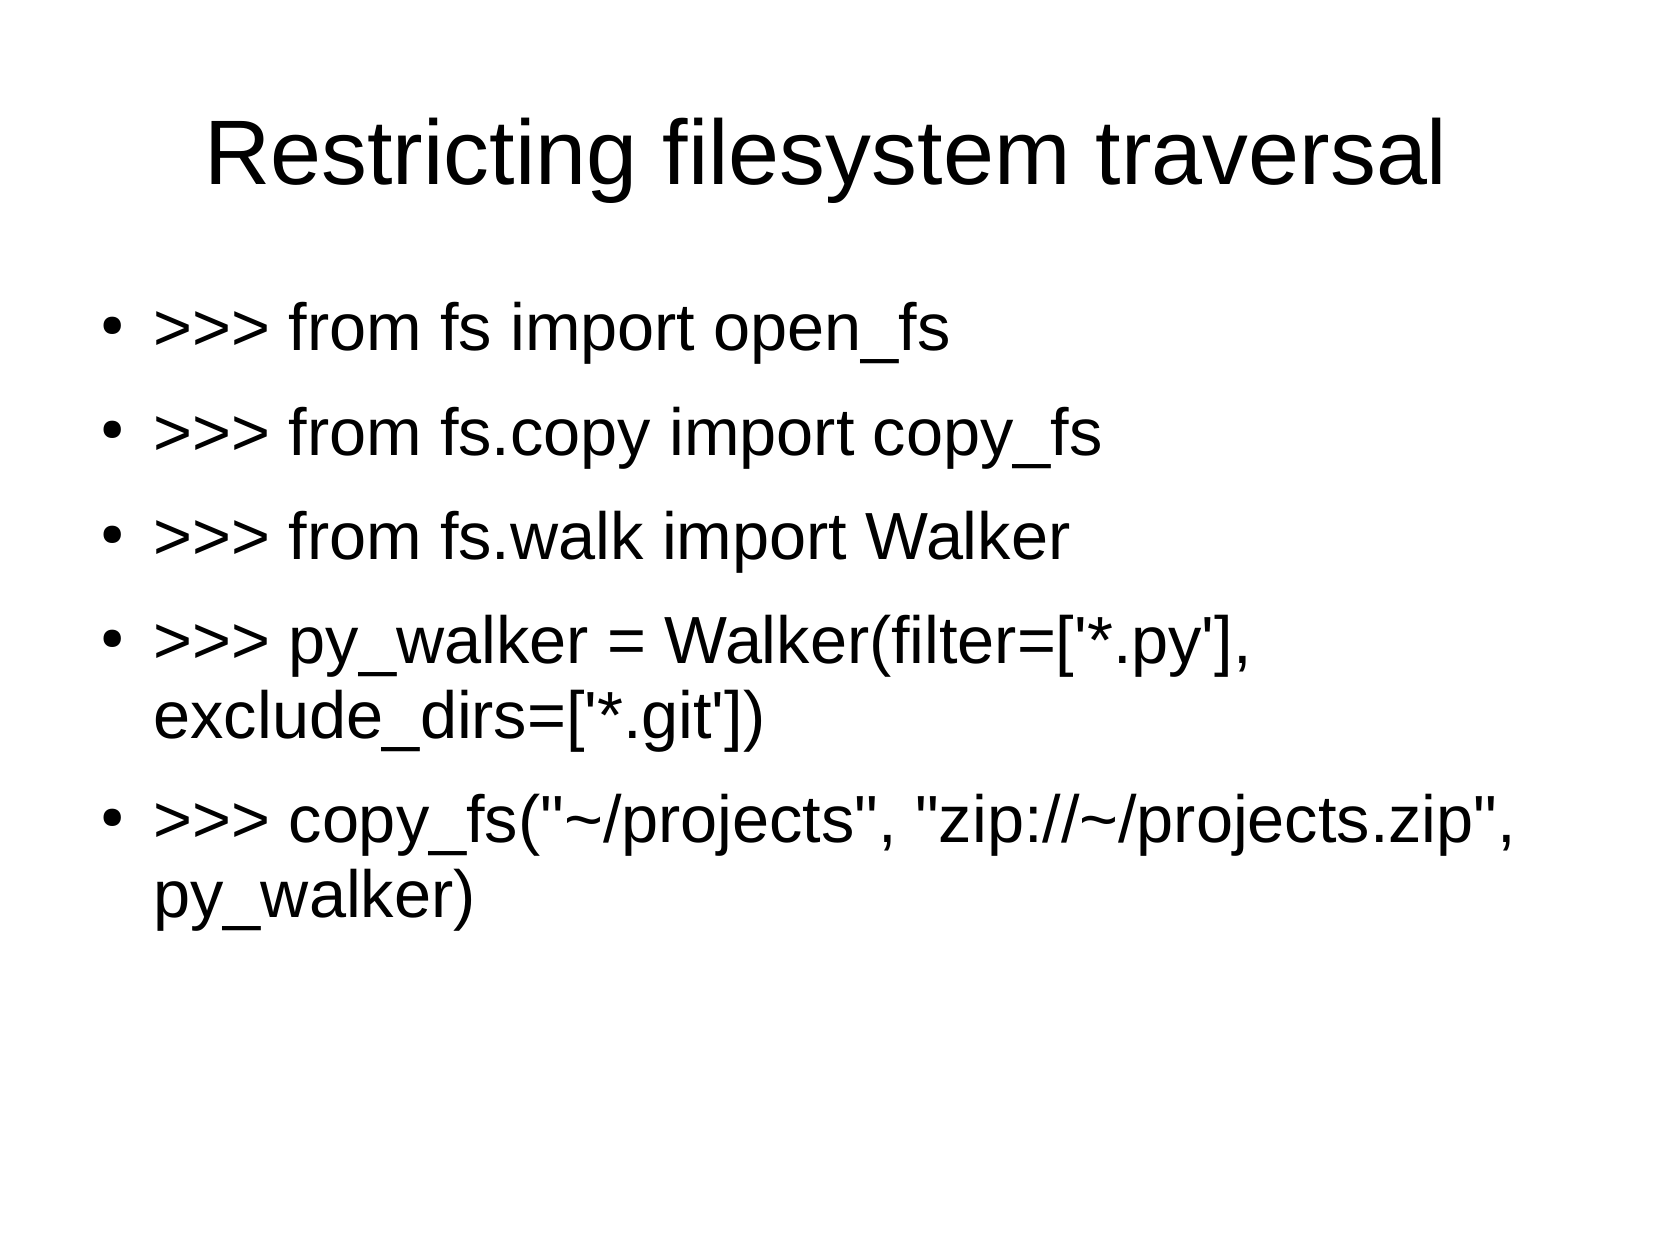

# Restricting filesystem traversal
>>> from fs import open_fs
>>> from fs.copy import copy_fs
>>> from fs.walk import Walker
>>> py_walker = Walker(filter=['*.py'], exclude_dirs=['*.git'])
>>> copy_fs("~/projects", "zip://~/projects.zip", py_walker)